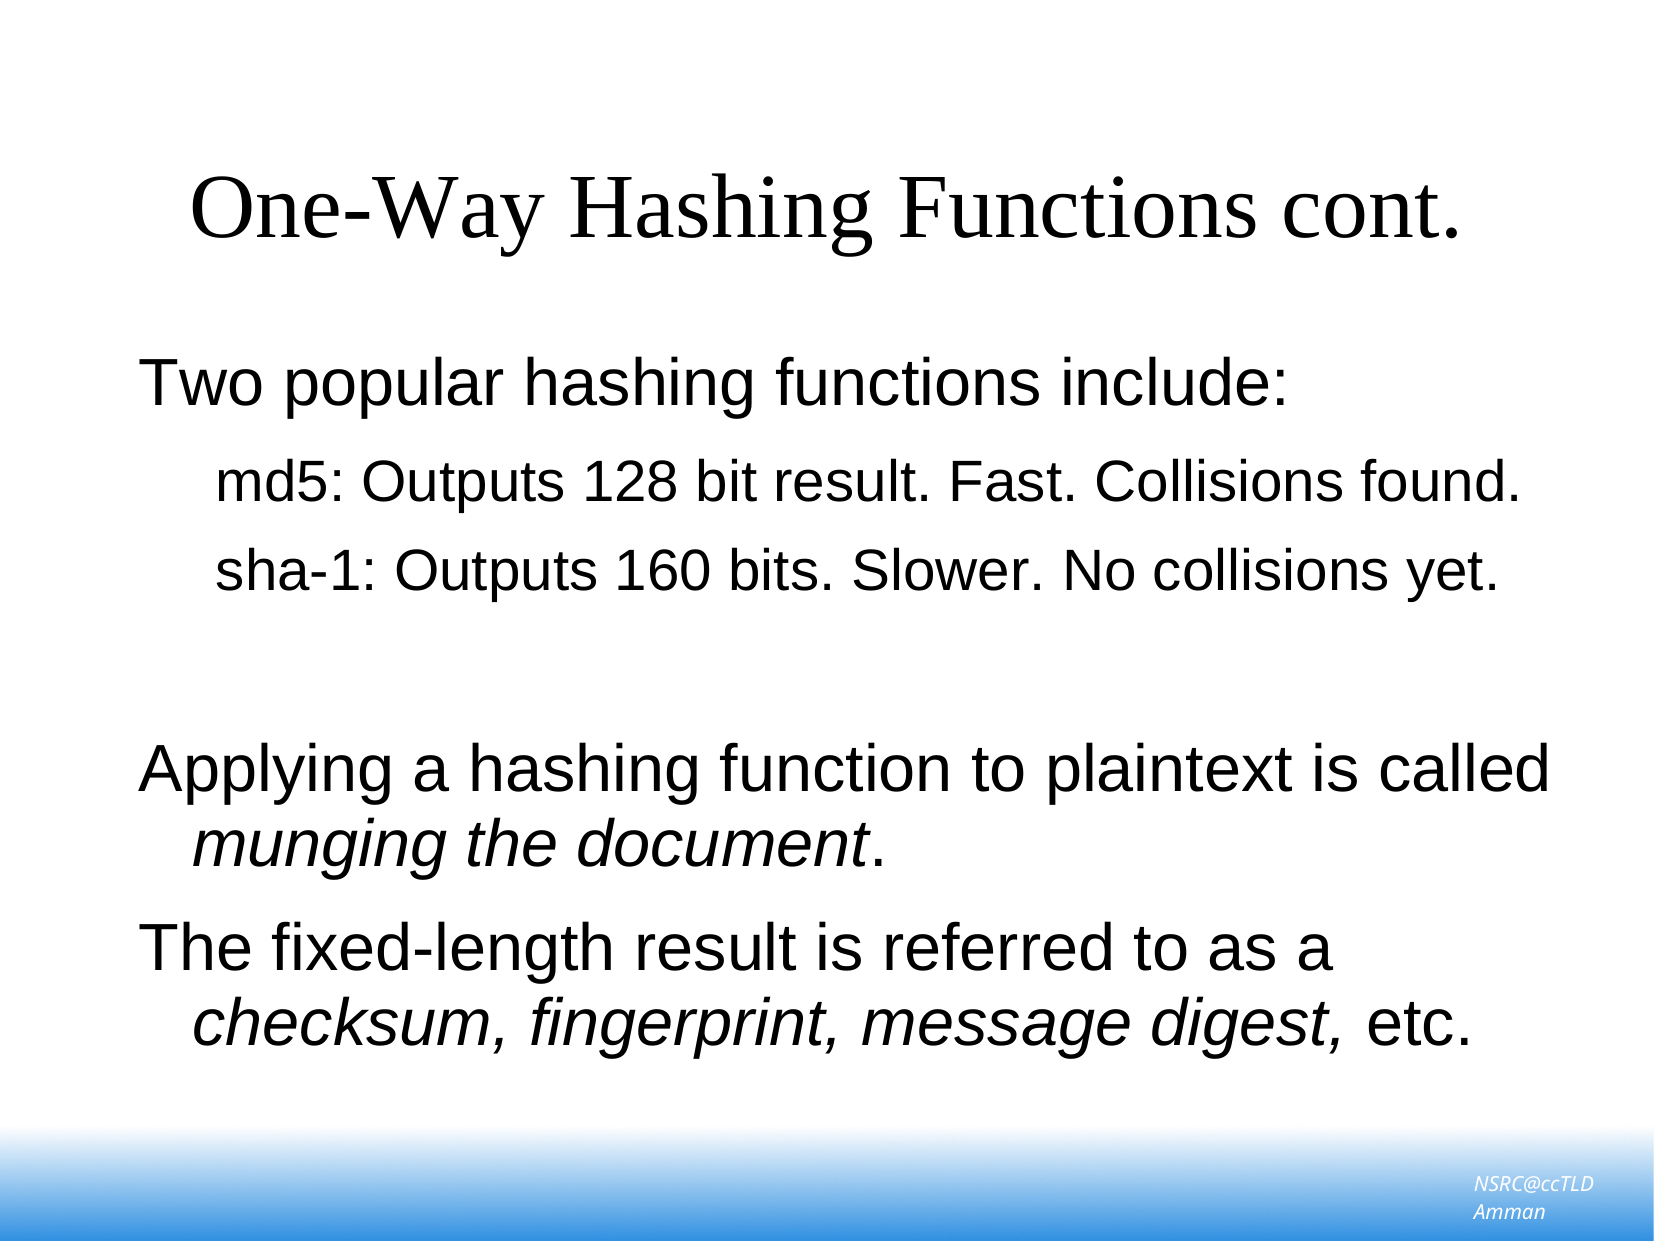

# One-Way Hashing Functions cont.
Two popular hashing functions include:
md5: Outputs 128 bit result. Fast. Collisions found.
sha-1: Outputs 160 bits. Slower. No collisions yet.
Applying a hashing function to plaintext is called munging the document.
The fixed-length result is referred to as a checksum, fingerprint, message digest, etc.